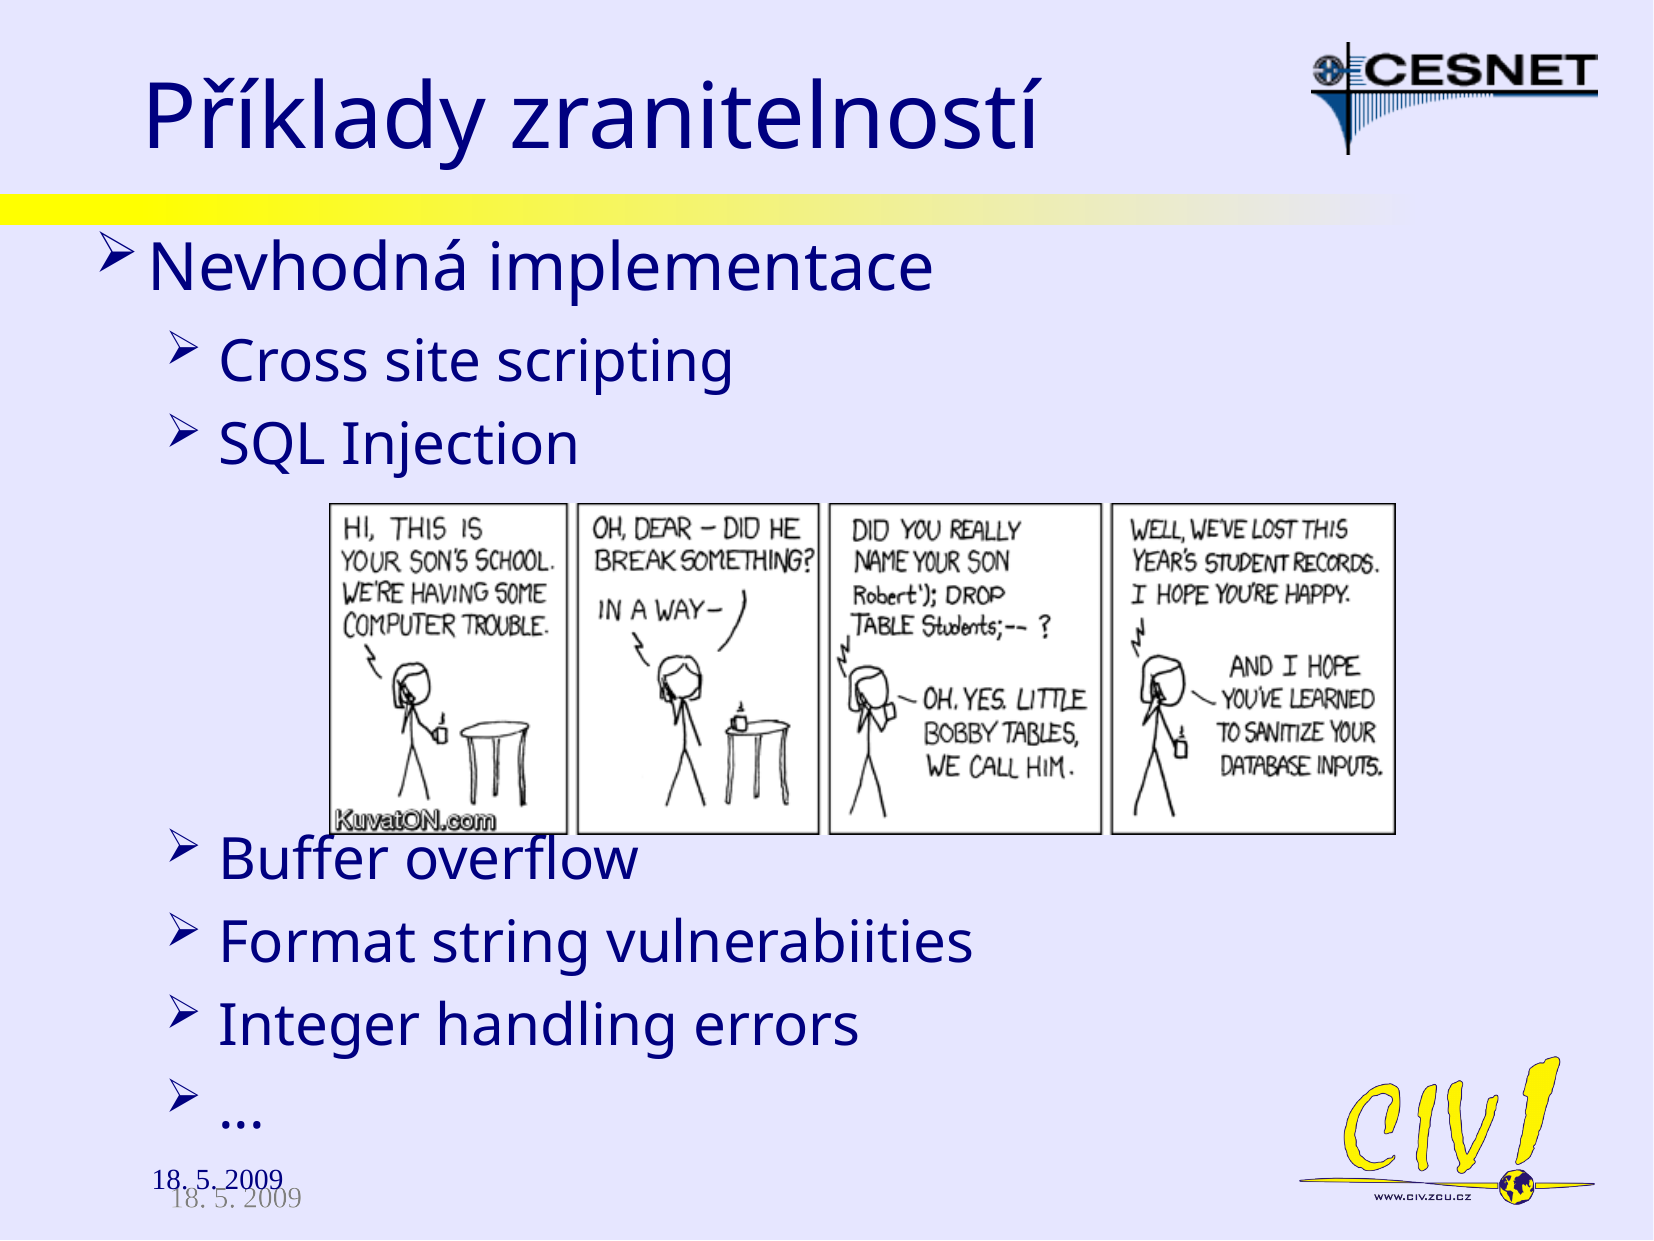

# Příklady zranitelností
Nevhodná implementace
Cross site scripting
SQL Injection
Buffer overflow
Format string vulnerabiities
Integer handling errors
...
18. 5. 2009